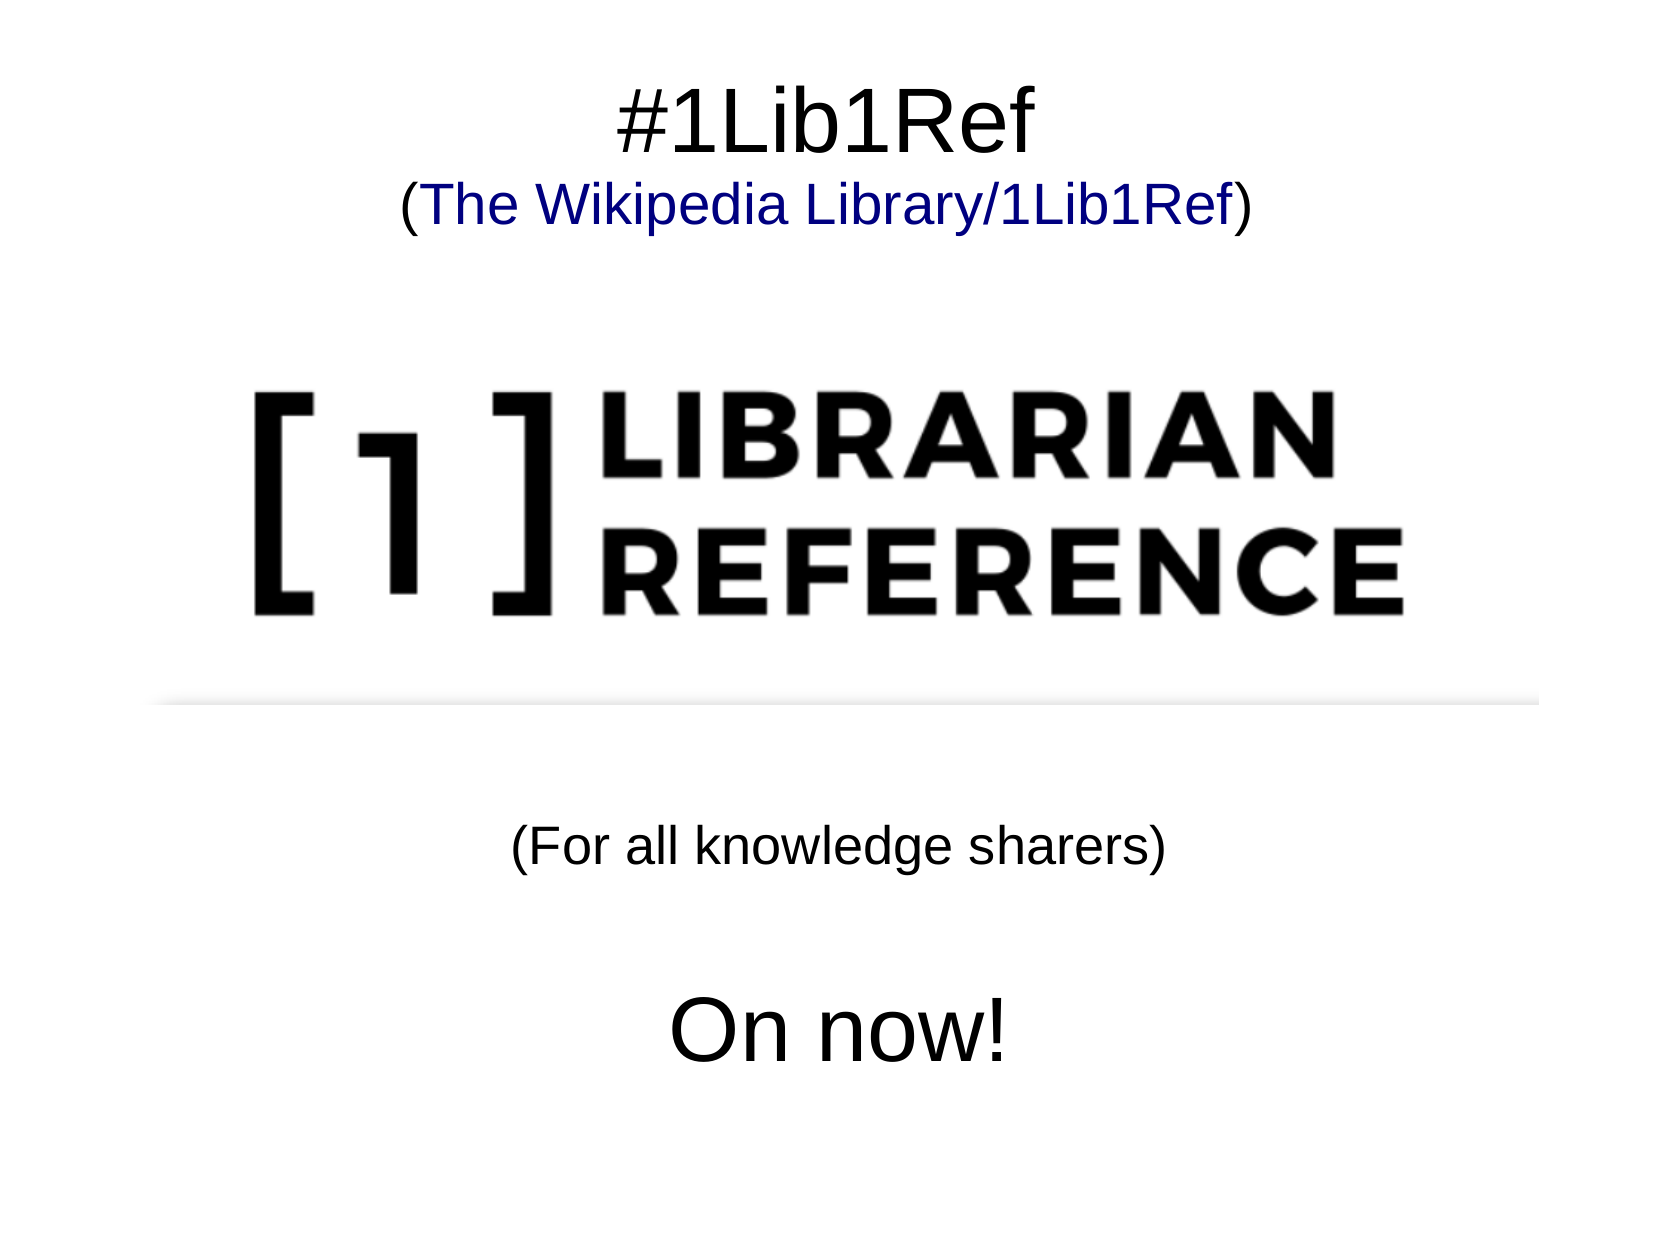

# #1Lib1Ref (The Wikipedia Library/1Lib1Ref)
(For all knowledge sharers)
On now!